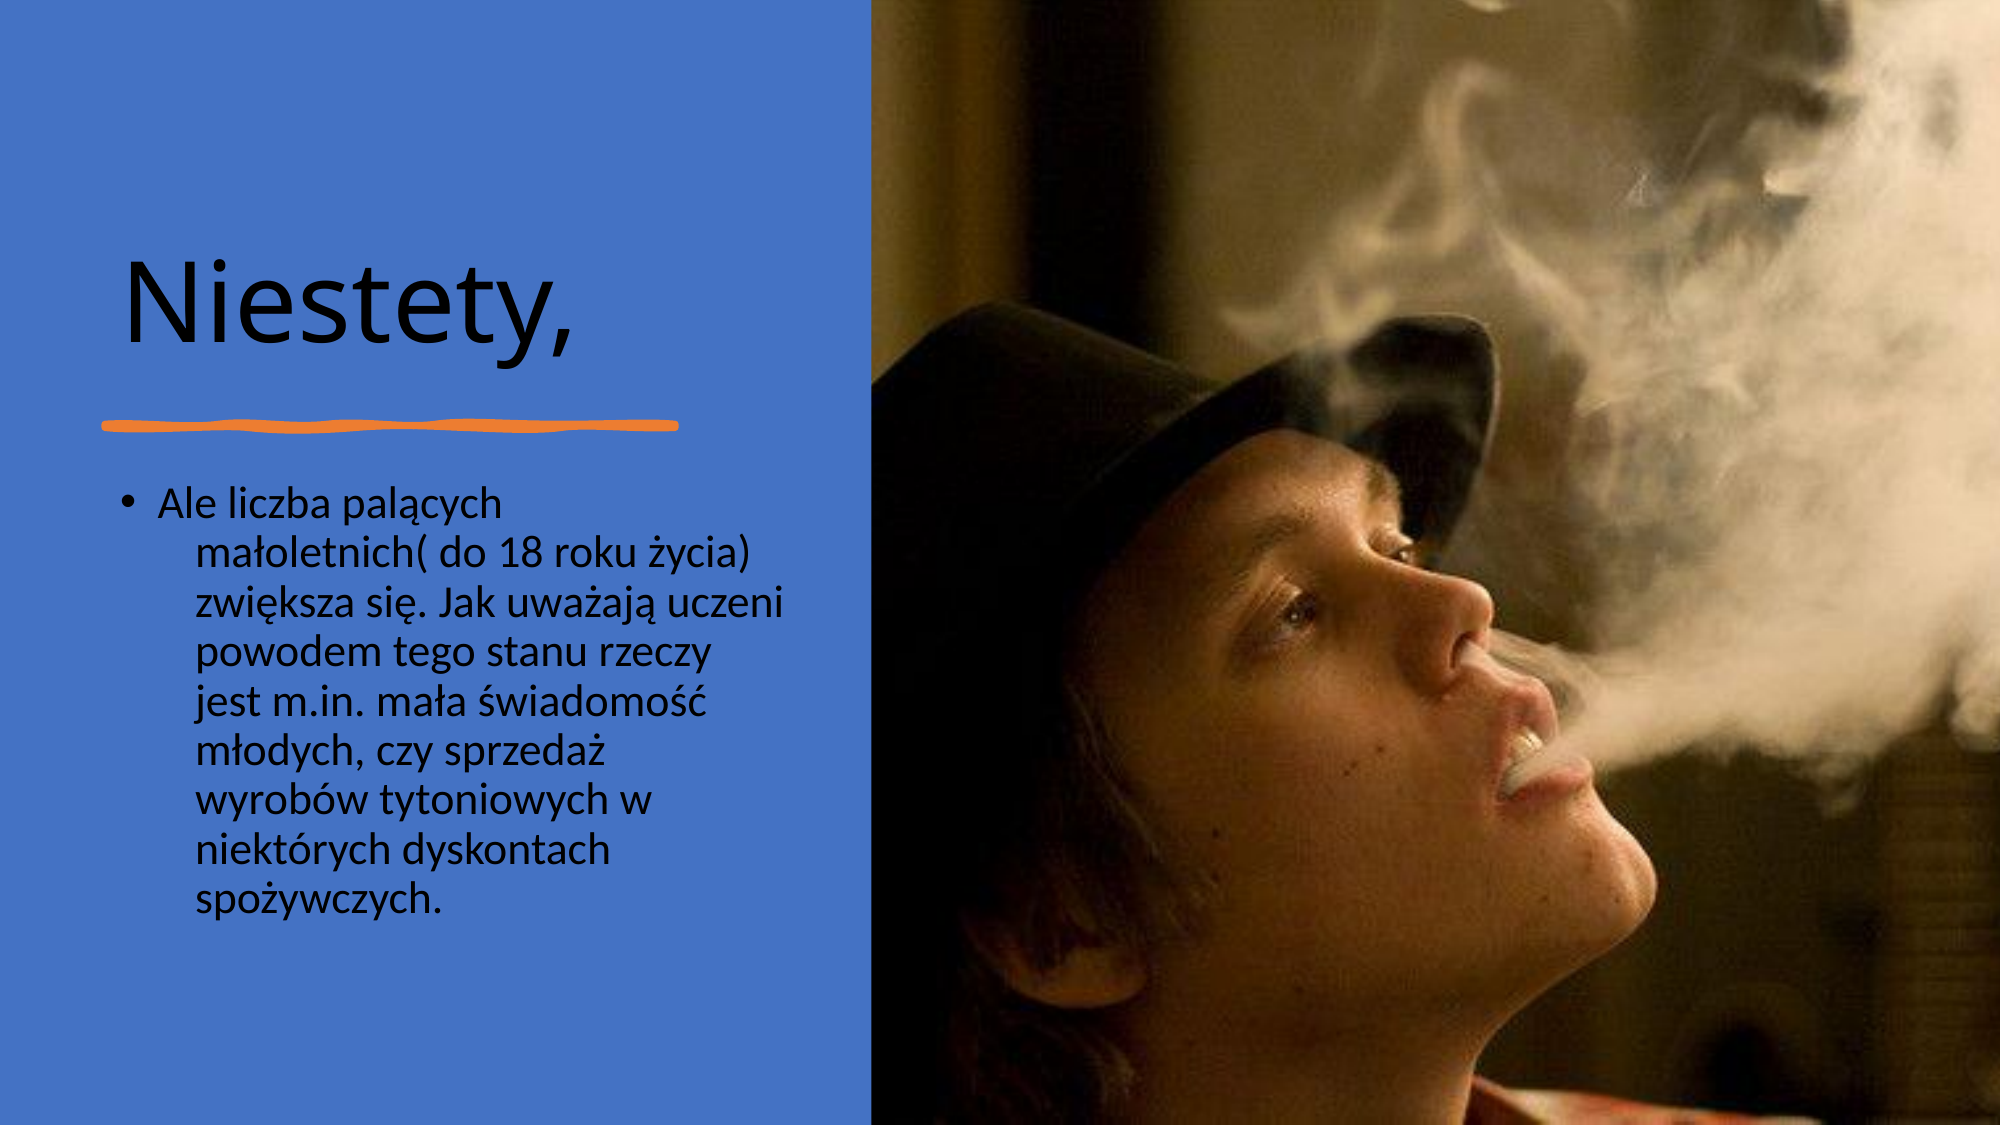

# Niestety,
Ale liczba palących małoletnich( do 18 roku życia) zwiększa się. Jak uważają uczeni powodem tego stanu rzeczy jest m.in. mała świadomość młodych, czy sprzedaż wyrobów tytoniowych w niektórych dyskontach spożywczych.